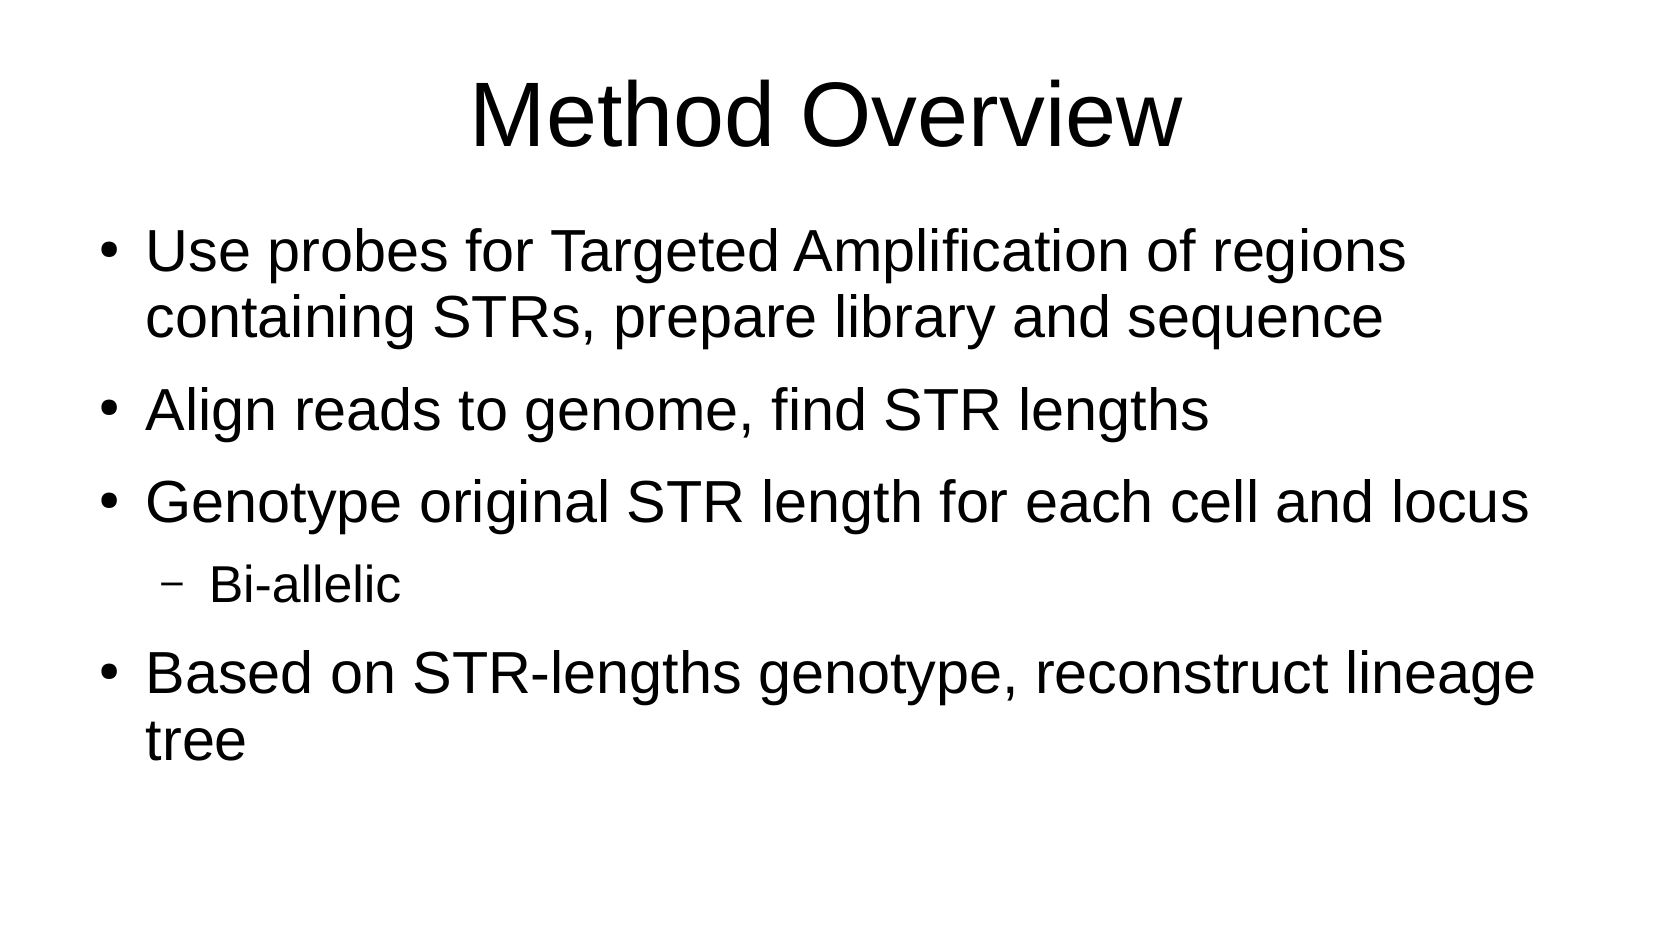

# Method Overview
Use probes for Targeted Amplification of regions containing STRs, prepare library and sequence
Align reads to genome, find STR lengths
Genotype original STR length for each cell and locus
Bi-allelic
Based on STR-lengths genotype, reconstruct lineage tree